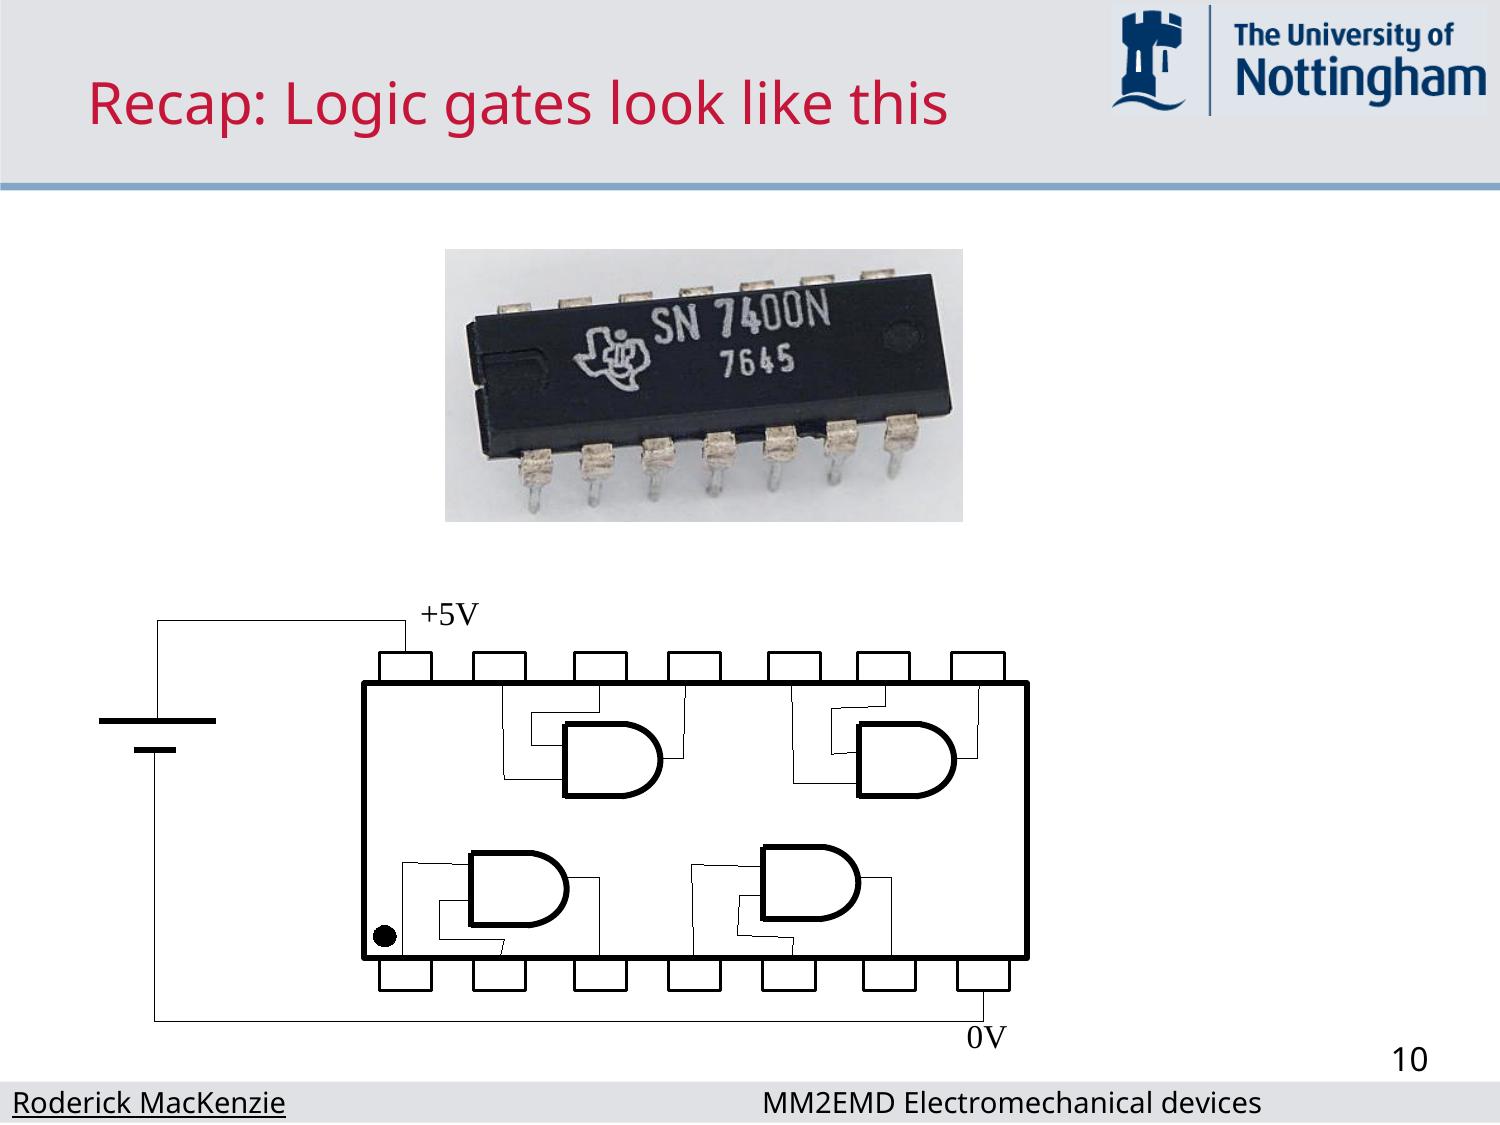

# Recap: Logic gates look like this
+5V
0V